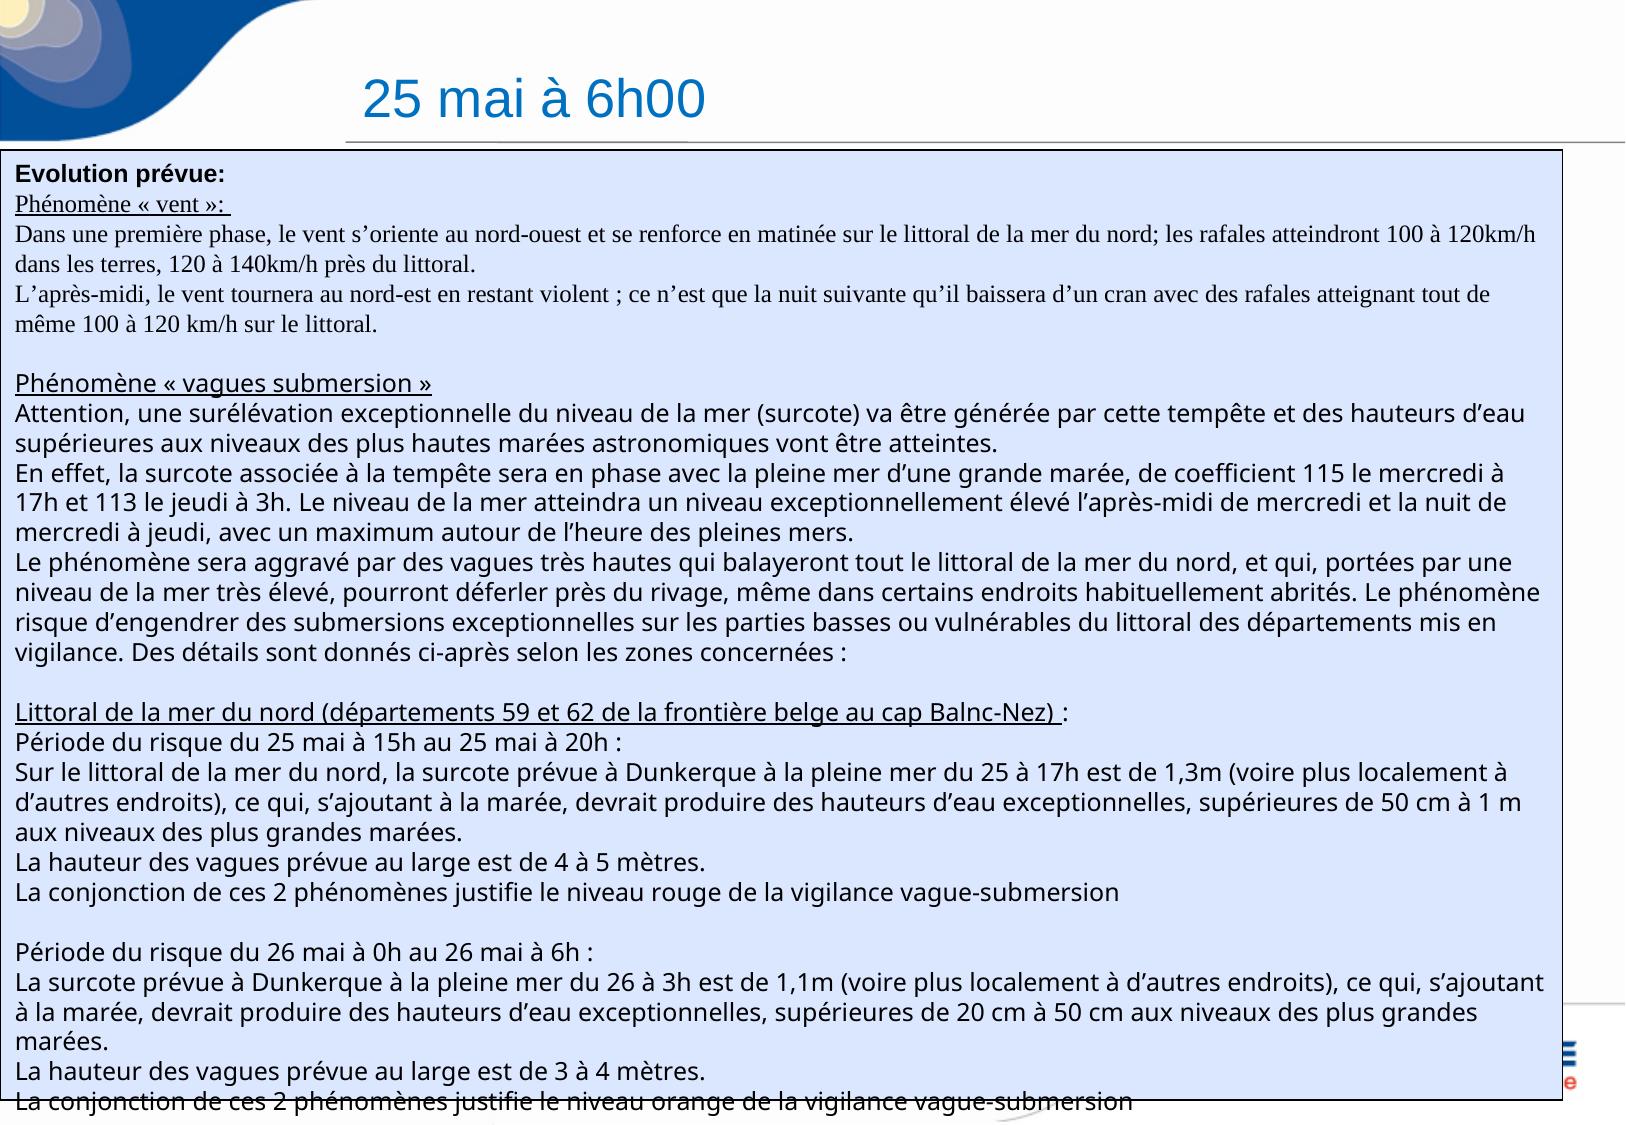

# 25 mai à 6h00
Evolution prévue:
Phénomène « vent »:
Dans une première phase, le vent s’oriente au nord-ouest et se renforce en matinée sur le littoral de la mer du nord; les rafales atteindront 100 à 120km/h dans les terres, 120 à 140km/h près du littoral.
L’après-midi, le vent tournera au nord-est en restant violent ; ce n’est que la nuit suivante qu’il baissera d’un cran avec des rafales atteignant tout de même 100 à 120 km/h sur le littoral.
Phénomène « vagues submersion »
Attention, une surélévation exceptionnelle du niveau de la mer (surcote) va être générée par cette tempête et des hauteurs d’eau supérieures aux niveaux des plus hautes marées astronomiques vont être atteintes.
En effet, la surcote associée à la tempête sera en phase avec la pleine mer d’une grande marée, de coefficient 115 le mercredi à 17h et 113 le jeudi à 3h. Le niveau de la mer atteindra un niveau exceptionnellement élevé l’après-midi de mercredi et la nuit de mercredi à jeudi, avec un maximum autour de l’heure des pleines mers.
Le phénomène sera aggravé par des vagues très hautes qui balayeront tout le littoral de la mer du nord, et qui, portées par une niveau de la mer très élevé, pourront déferler près du rivage, même dans certains endroits habituellement abrités. Le phénomène risque d’engendrer des submersions exceptionnelles sur les parties basses ou vulnérables du littoral des départements mis en vigilance. Des détails sont donnés ci-après selon les zones concernées :
Littoral de la mer du nord (départements 59 et 62 de la frontière belge au cap Balnc-Nez) :
Période du risque du 25 mai à 15h au 25 mai à 20h :
Sur le littoral de la mer du nord, la surcote prévue à Dunkerque à la pleine mer du 25 à 17h est de 1,3m (voire plus localement à d’autres endroits), ce qui, s’ajoutant à la marée, devrait produire des hauteurs d’eau exceptionnelles, supérieures de 50 cm à 1 m aux niveaux des plus grandes marées.
La hauteur des vagues prévue au large est de 4 à 5 mètres.
La conjonction de ces 2 phénomènes justifie le niveau rouge de la vigilance vague-submersion
Période du risque du 26 mai à 0h au 26 mai à 6h :
La surcote prévue à Dunkerque à la pleine mer du 26 à 3h est de 1,1m (voire plus localement à d’autres endroits), ce qui, s’ajoutant à la marée, devrait produire des hauteurs d’eau exceptionnelles, supérieures de 20 cm à 50 cm aux niveaux des plus grandes marées.
La hauteur des vagues prévue au large est de 3 à 4 mètres.
La conjonction de ces 2 phénomènes justifie le niveau orange de la vigilance vague-submersion